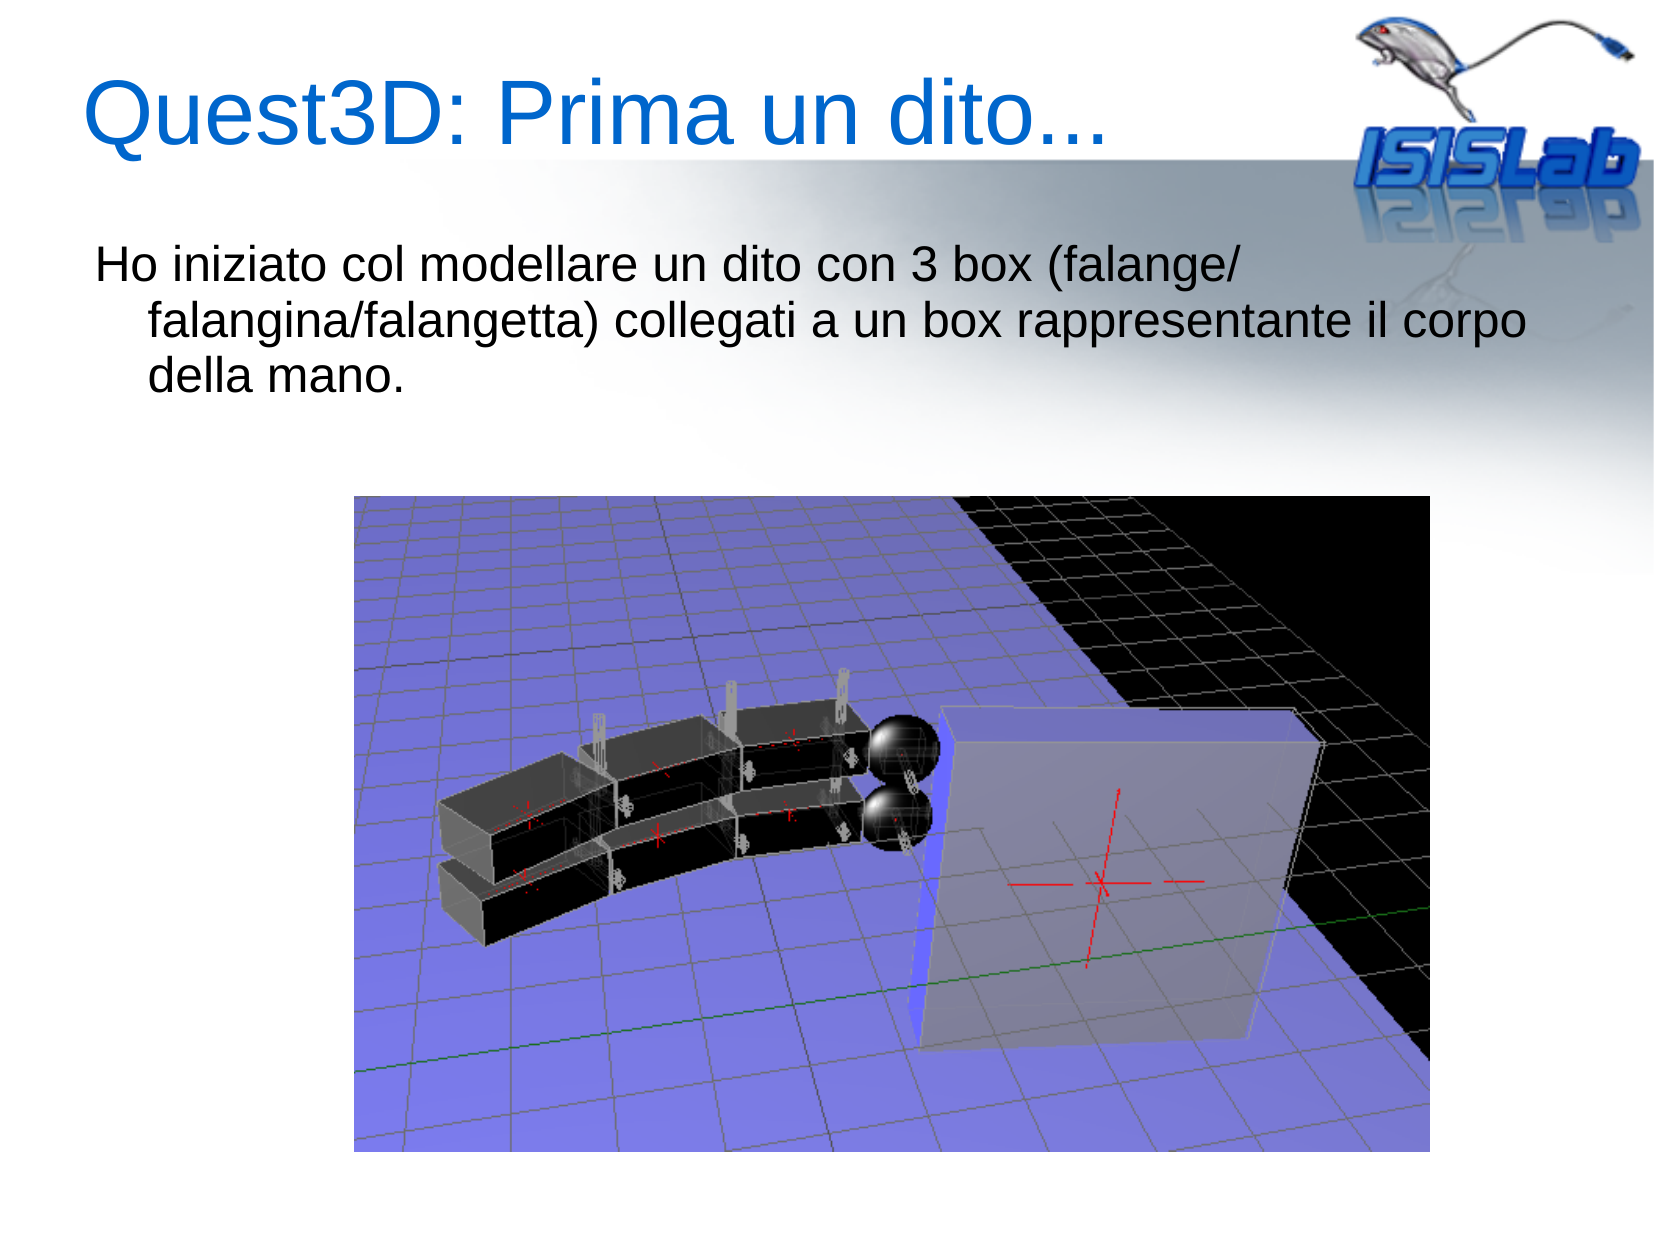

# Quest3D: Prima un dito...
Ho iniziato col modellare un dito con 3 box (falange/ falangina/falangetta) collegati a un box rappresentante il corpo della mano.